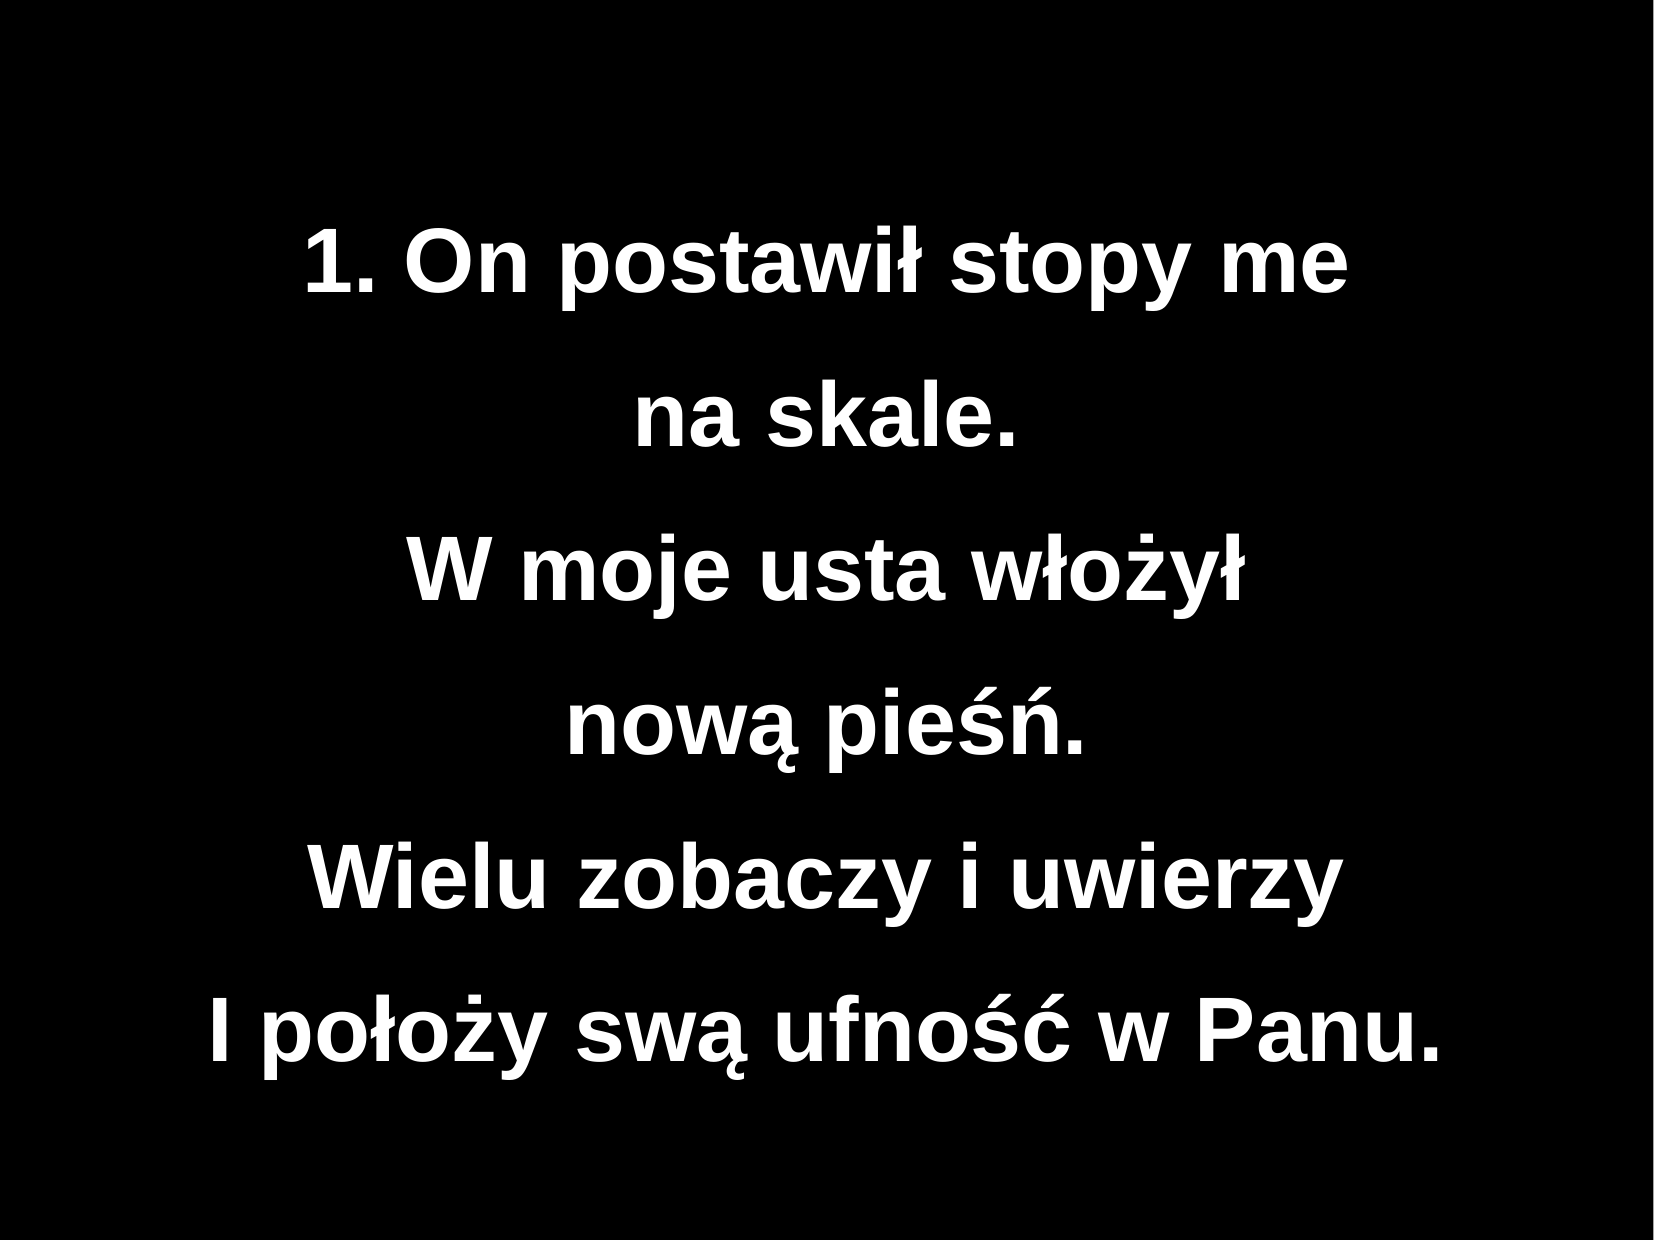

# 1. On postawił stopy me
na skale.
W moje usta włożył
nową pieśń.
Wielu zobaczy i uwierzy
I położy swą ufność w Panu.